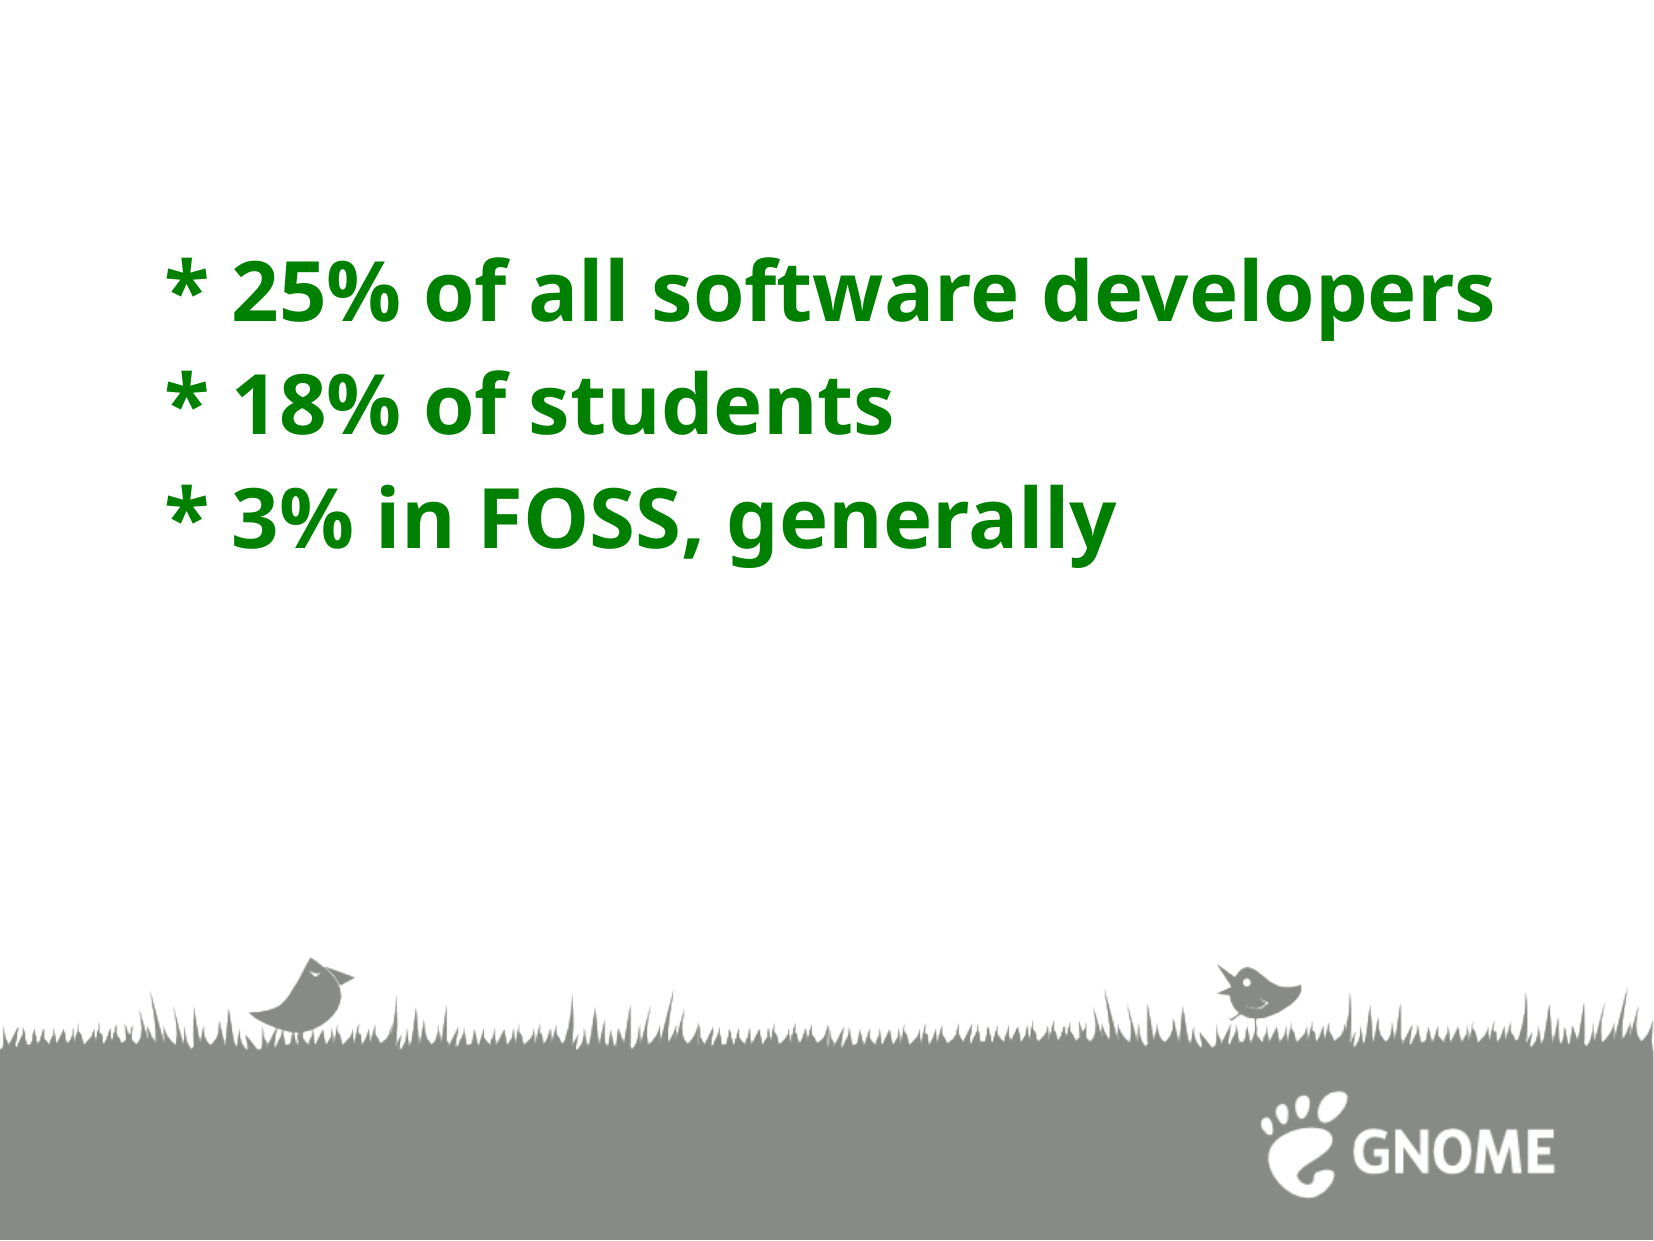

* 25% of all software developers
* 18% of students
* 3% in FOSS, generally